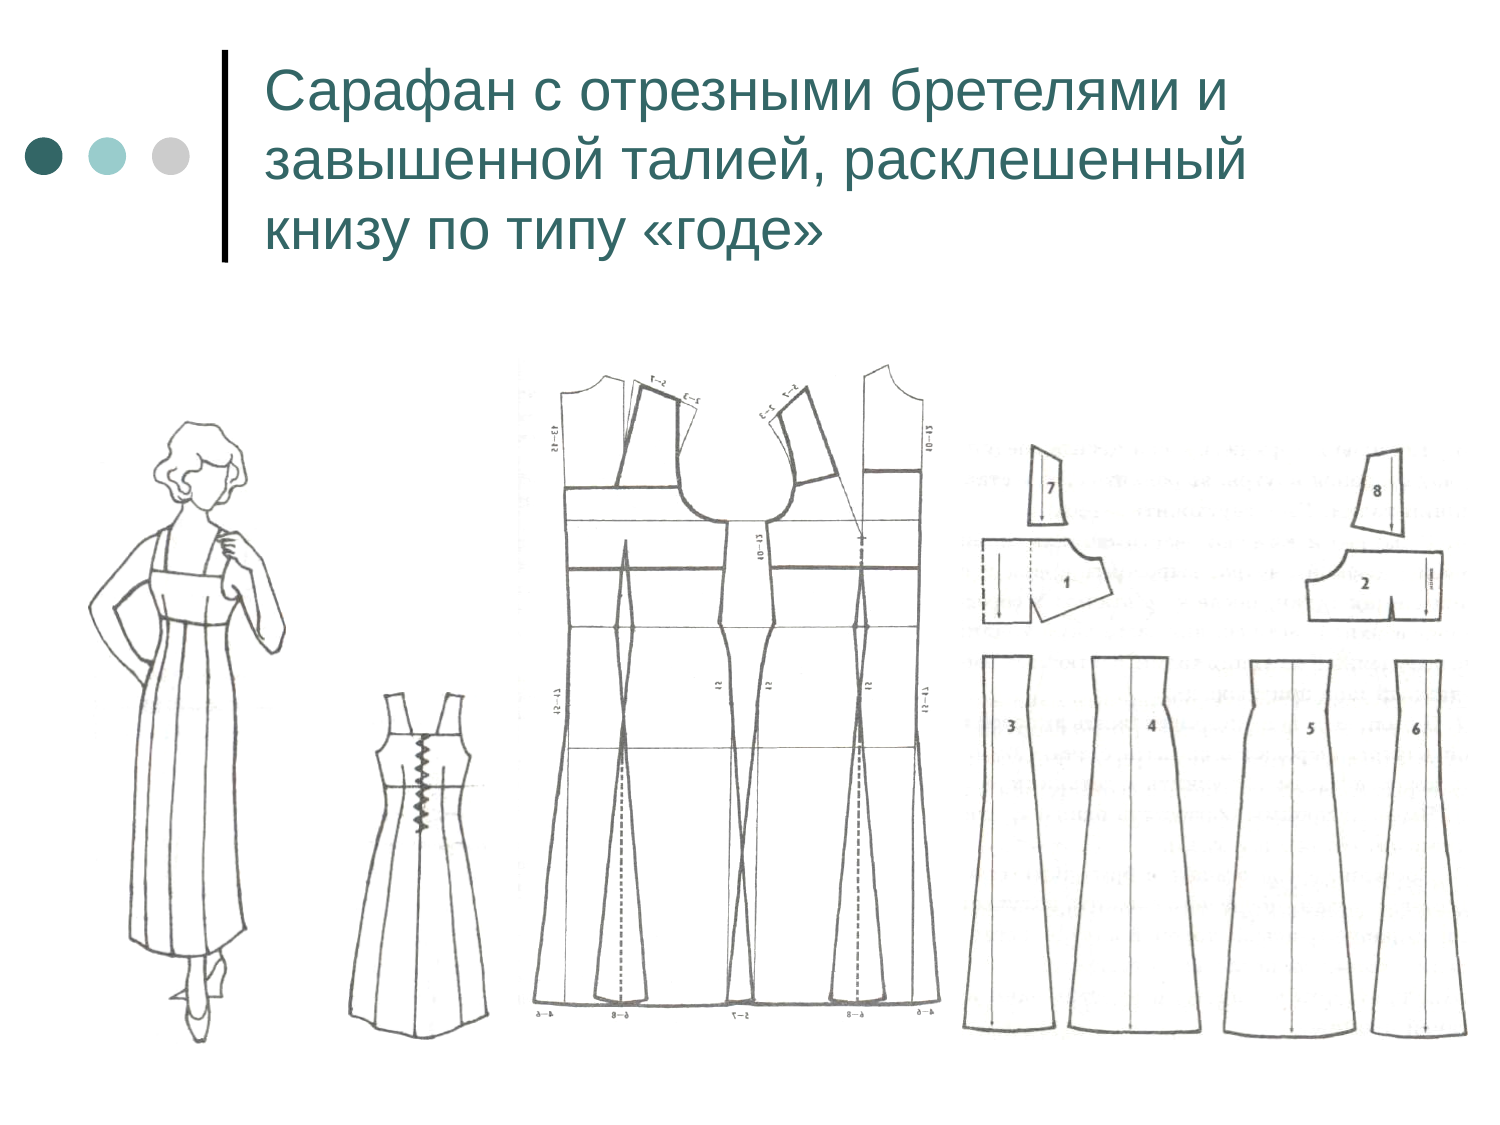

# Сарафан с отрезными бретелями и завышенной талией, расклешенный книзу по типу «годе»